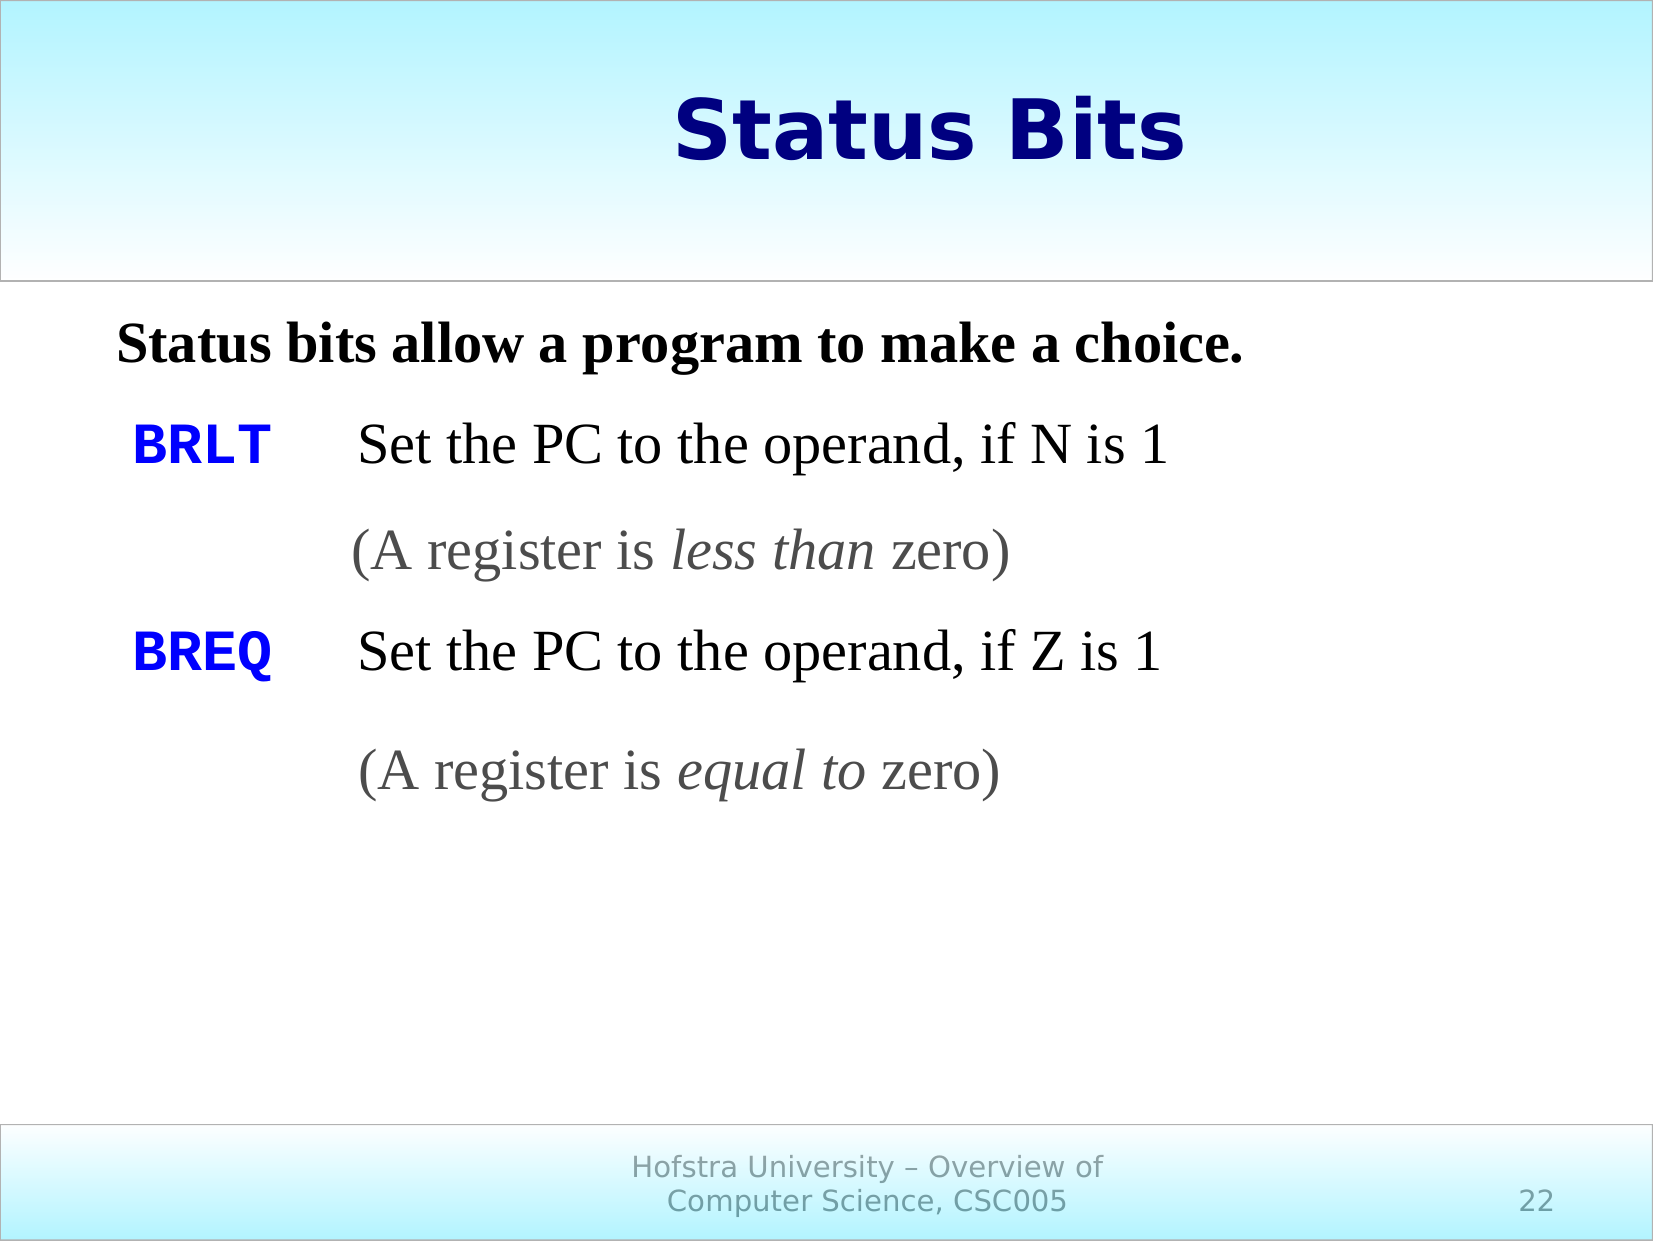

# Status Bits
Status bits allow a program to make a choice.
 BRLT	 Set the PC to the operand, if N is 1
	 (A register is less than zero)
 BREQ	 Set the PC to the operand, if Z is 1
 (A register is equal to zero)
22